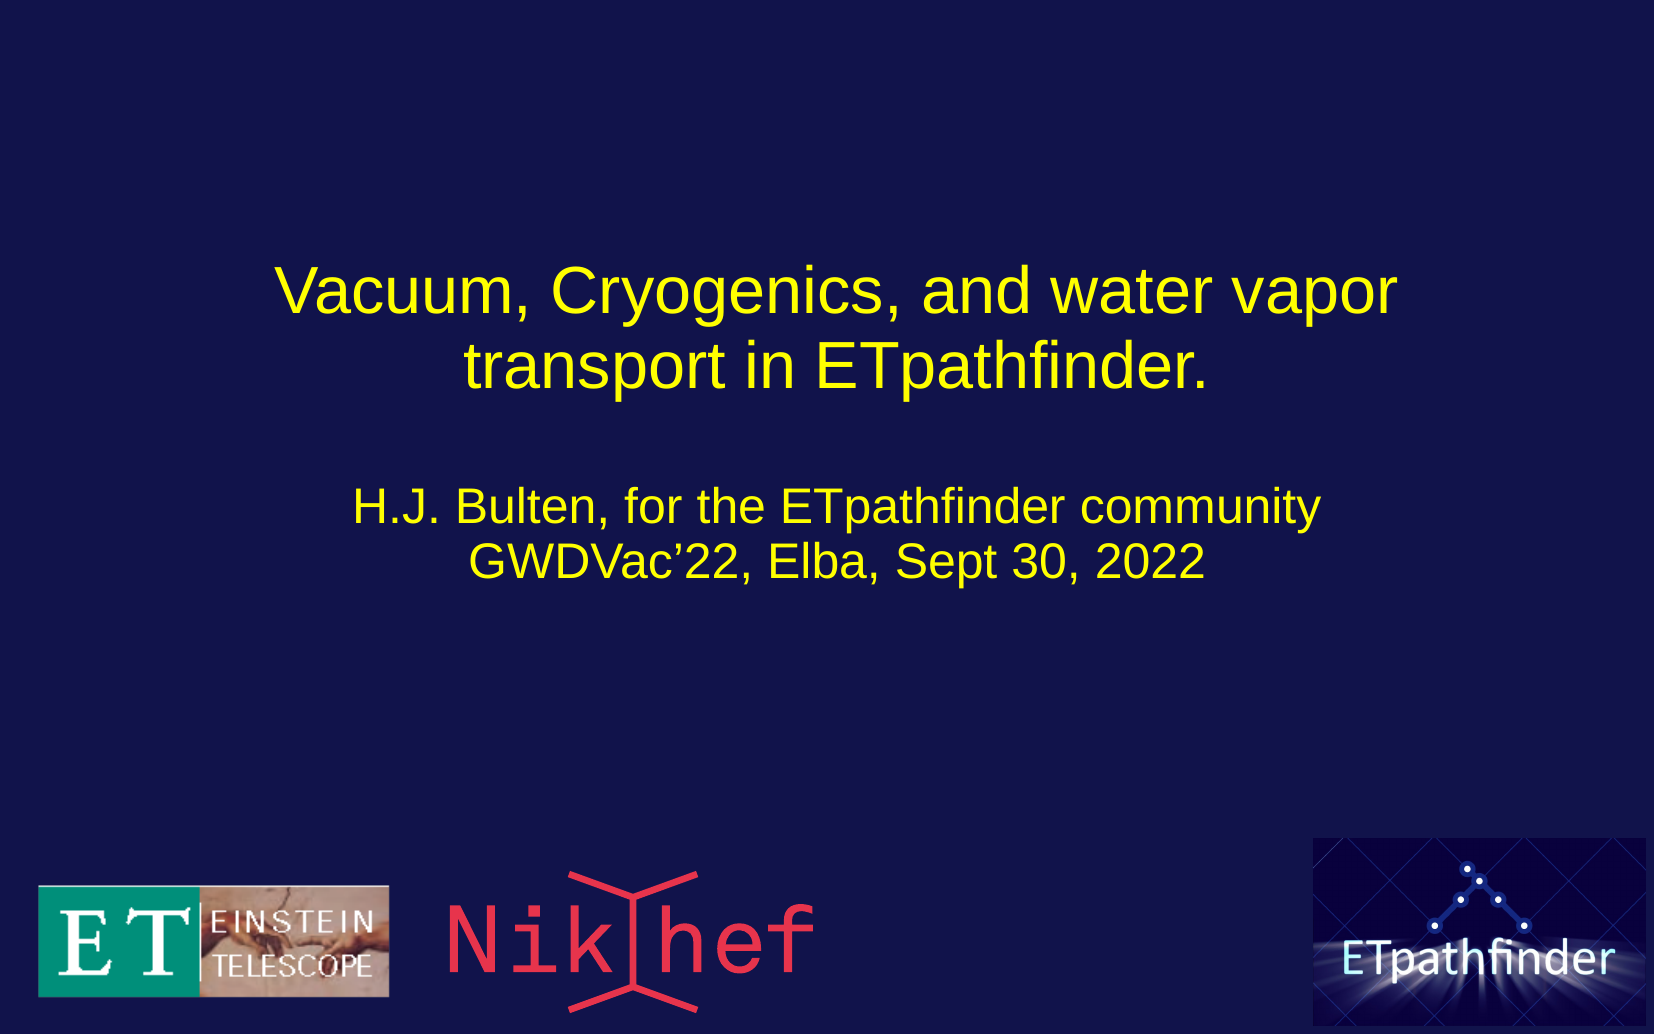

Vacuum, Cryogenics, and water vapor transport in ETpathfinder.
H.J. Bulten, for the ETpathfinder community
GWDVac’22, Elba, Sept 30, 2022
#
GWDVac'22 - 30 Sept. 2022 "Water migration", Bulten
1